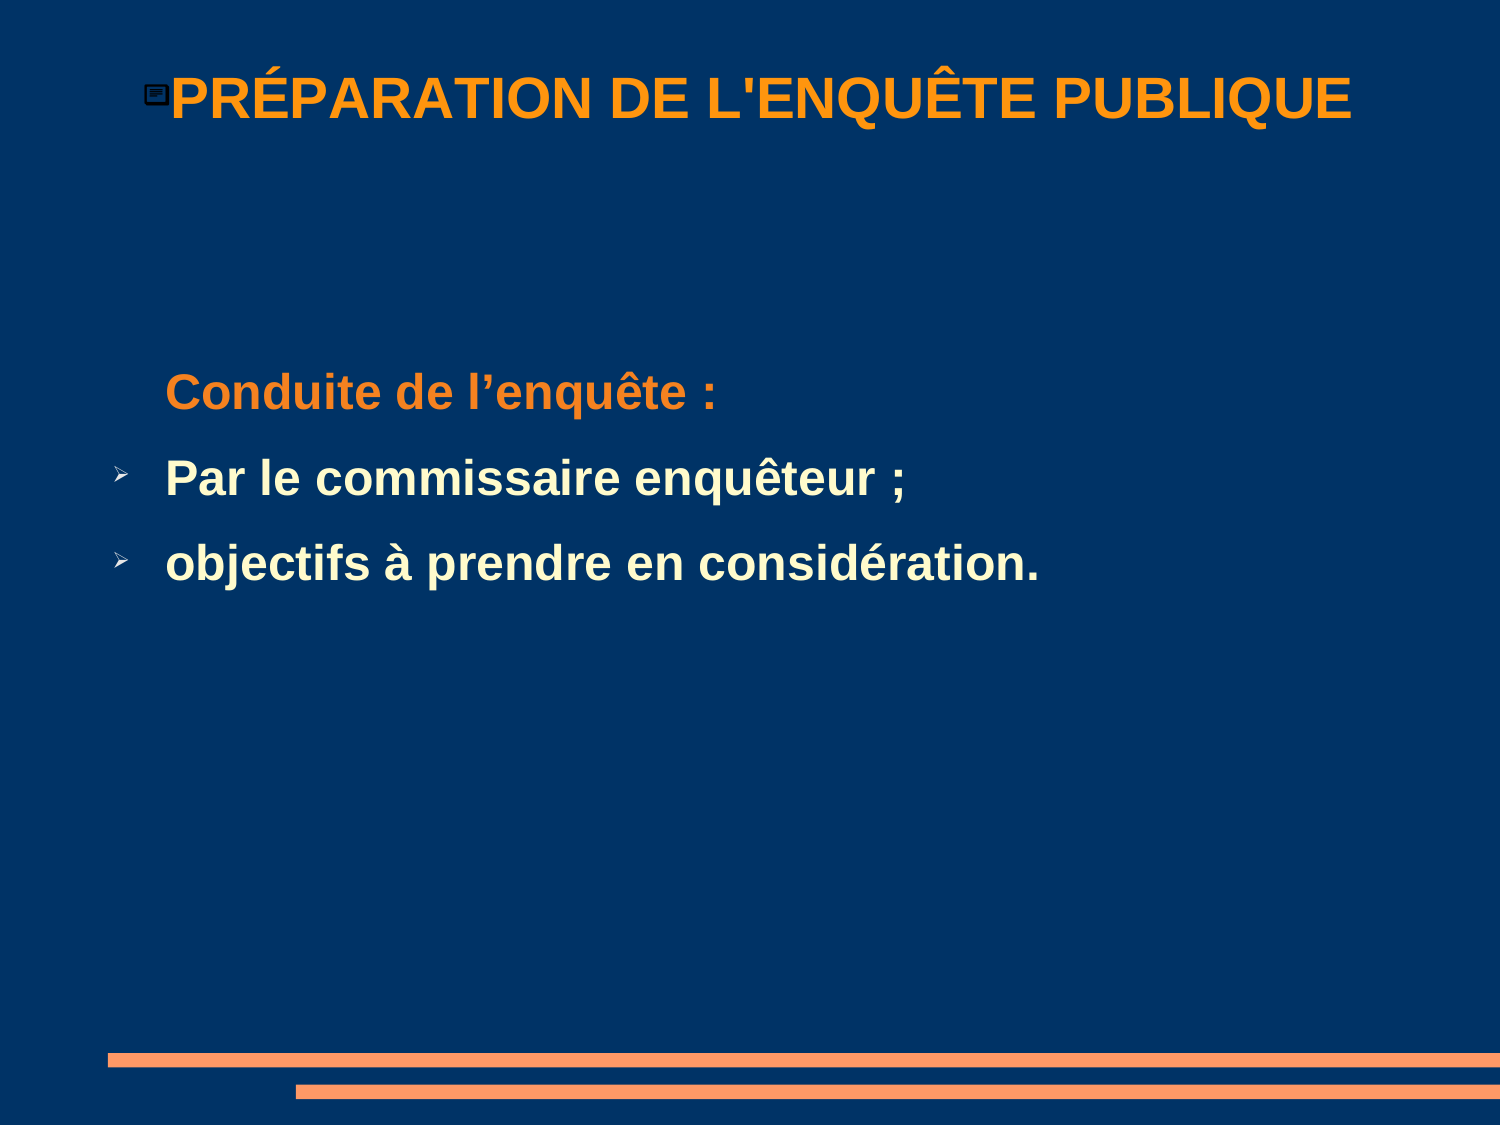

# PRÉPARATION DE L'ENQUÊTE PUBLIQUE
Conduite de l’enquête :
Par le commissaire enquêteur ;
objectifs à prendre en considération.